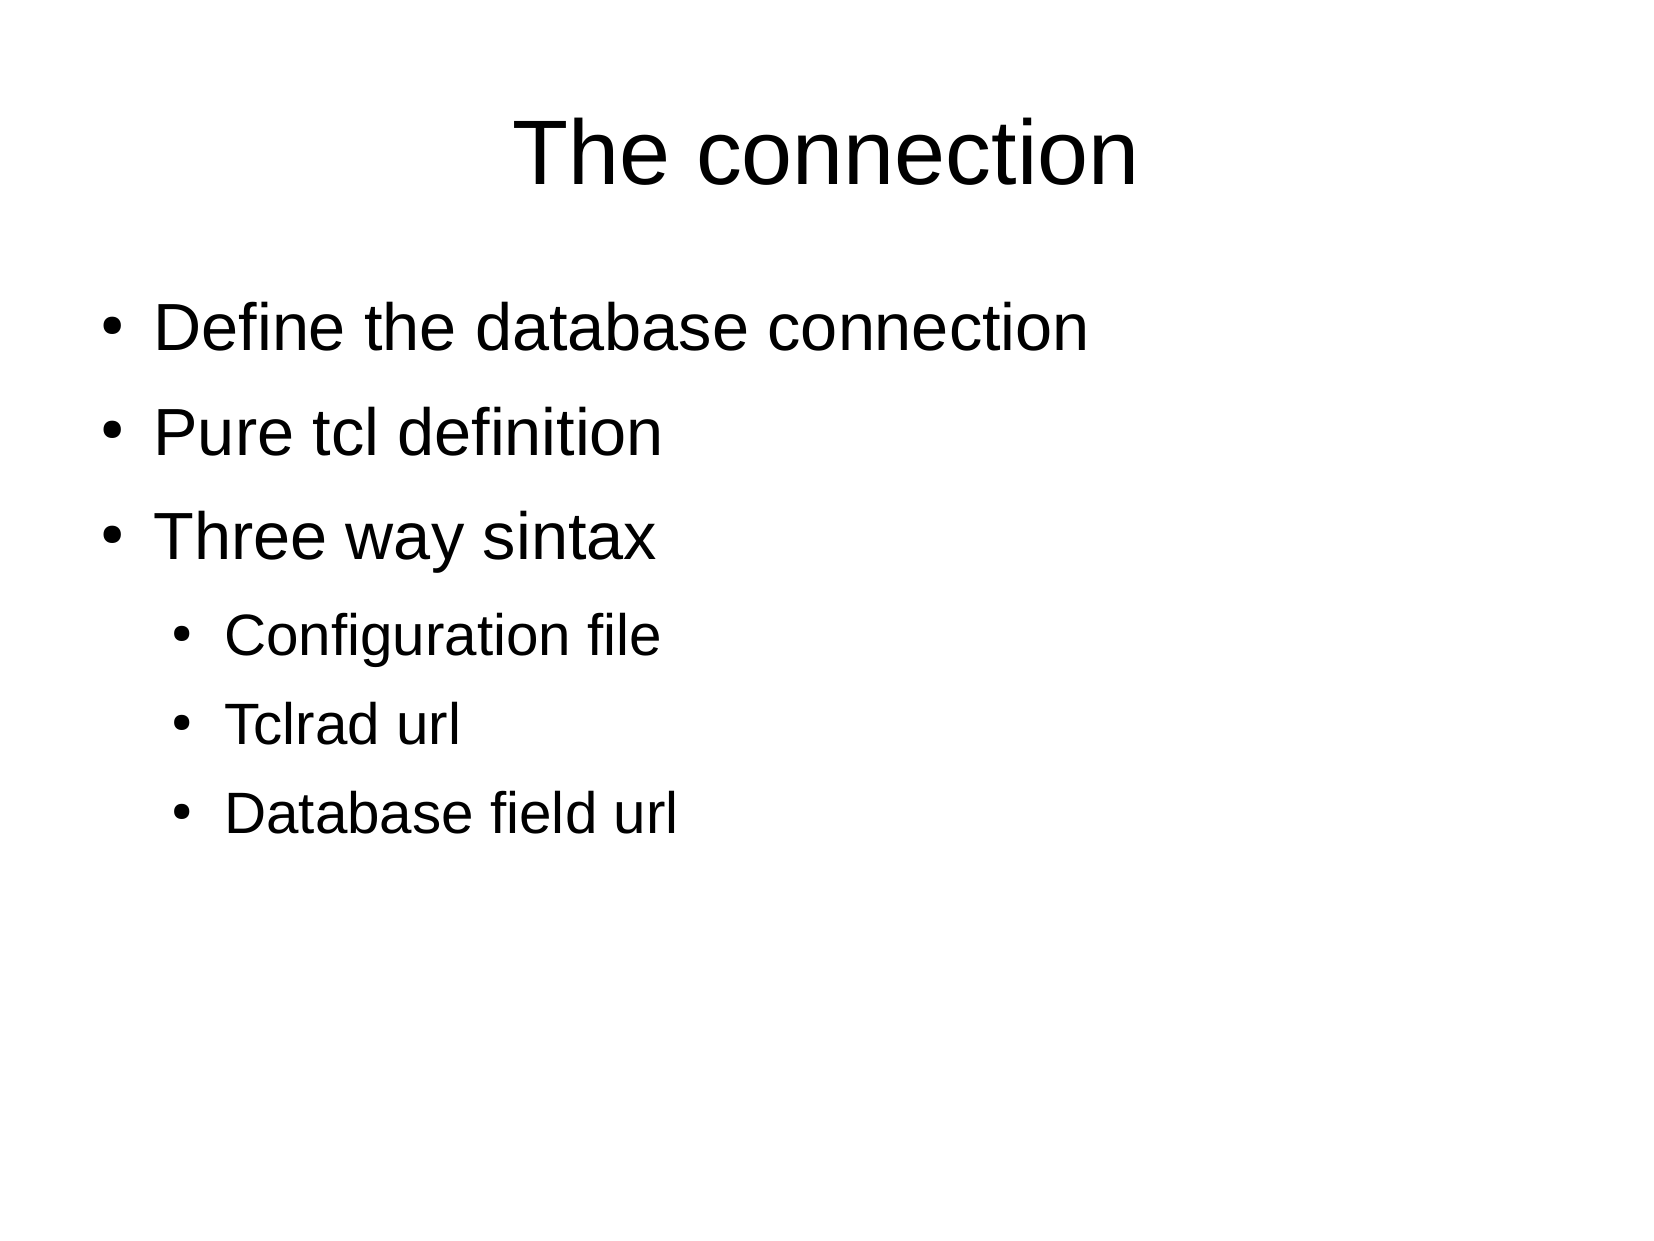

# The connection
Define the database connection
Pure tcl definition
Three way sintax
Configuration file
Tclrad url
Database field url